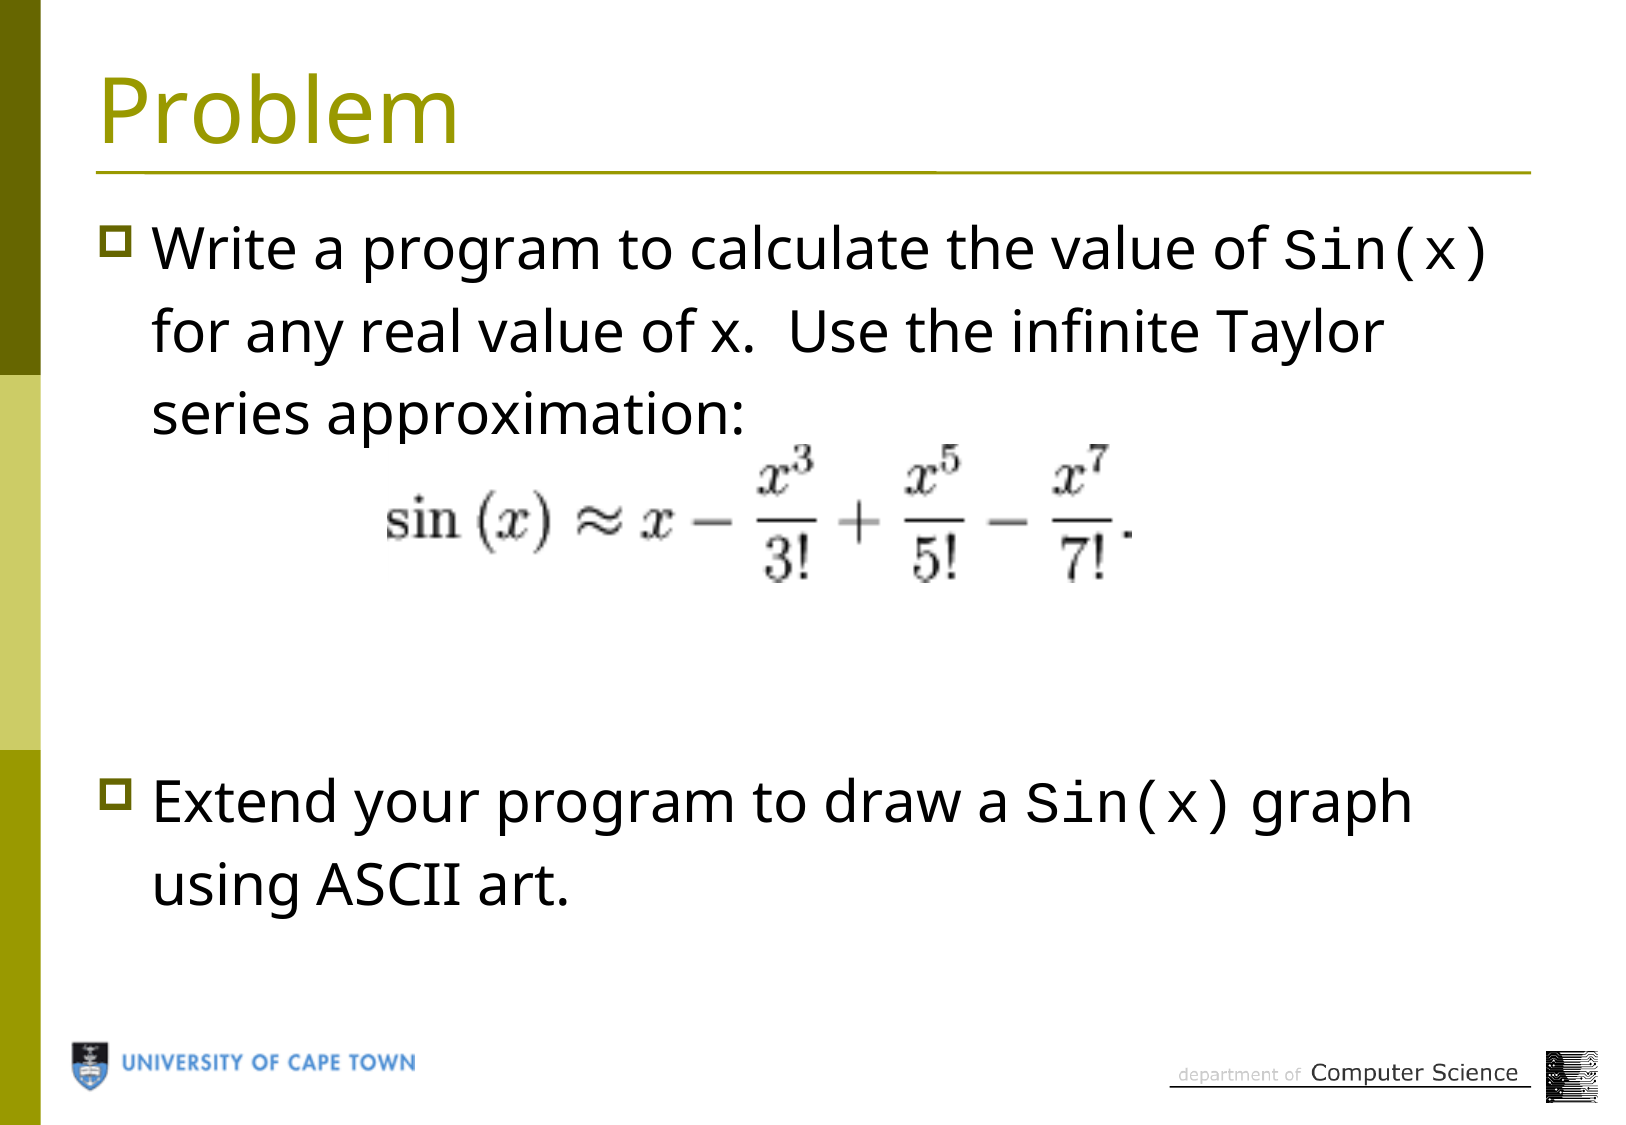

# Problem
Write a program to calculate the value of Sin(x) for any real value of x. Use the infinite Taylor series approximation:
Extend your program to draw a Sin(x) graph using ASCII art.